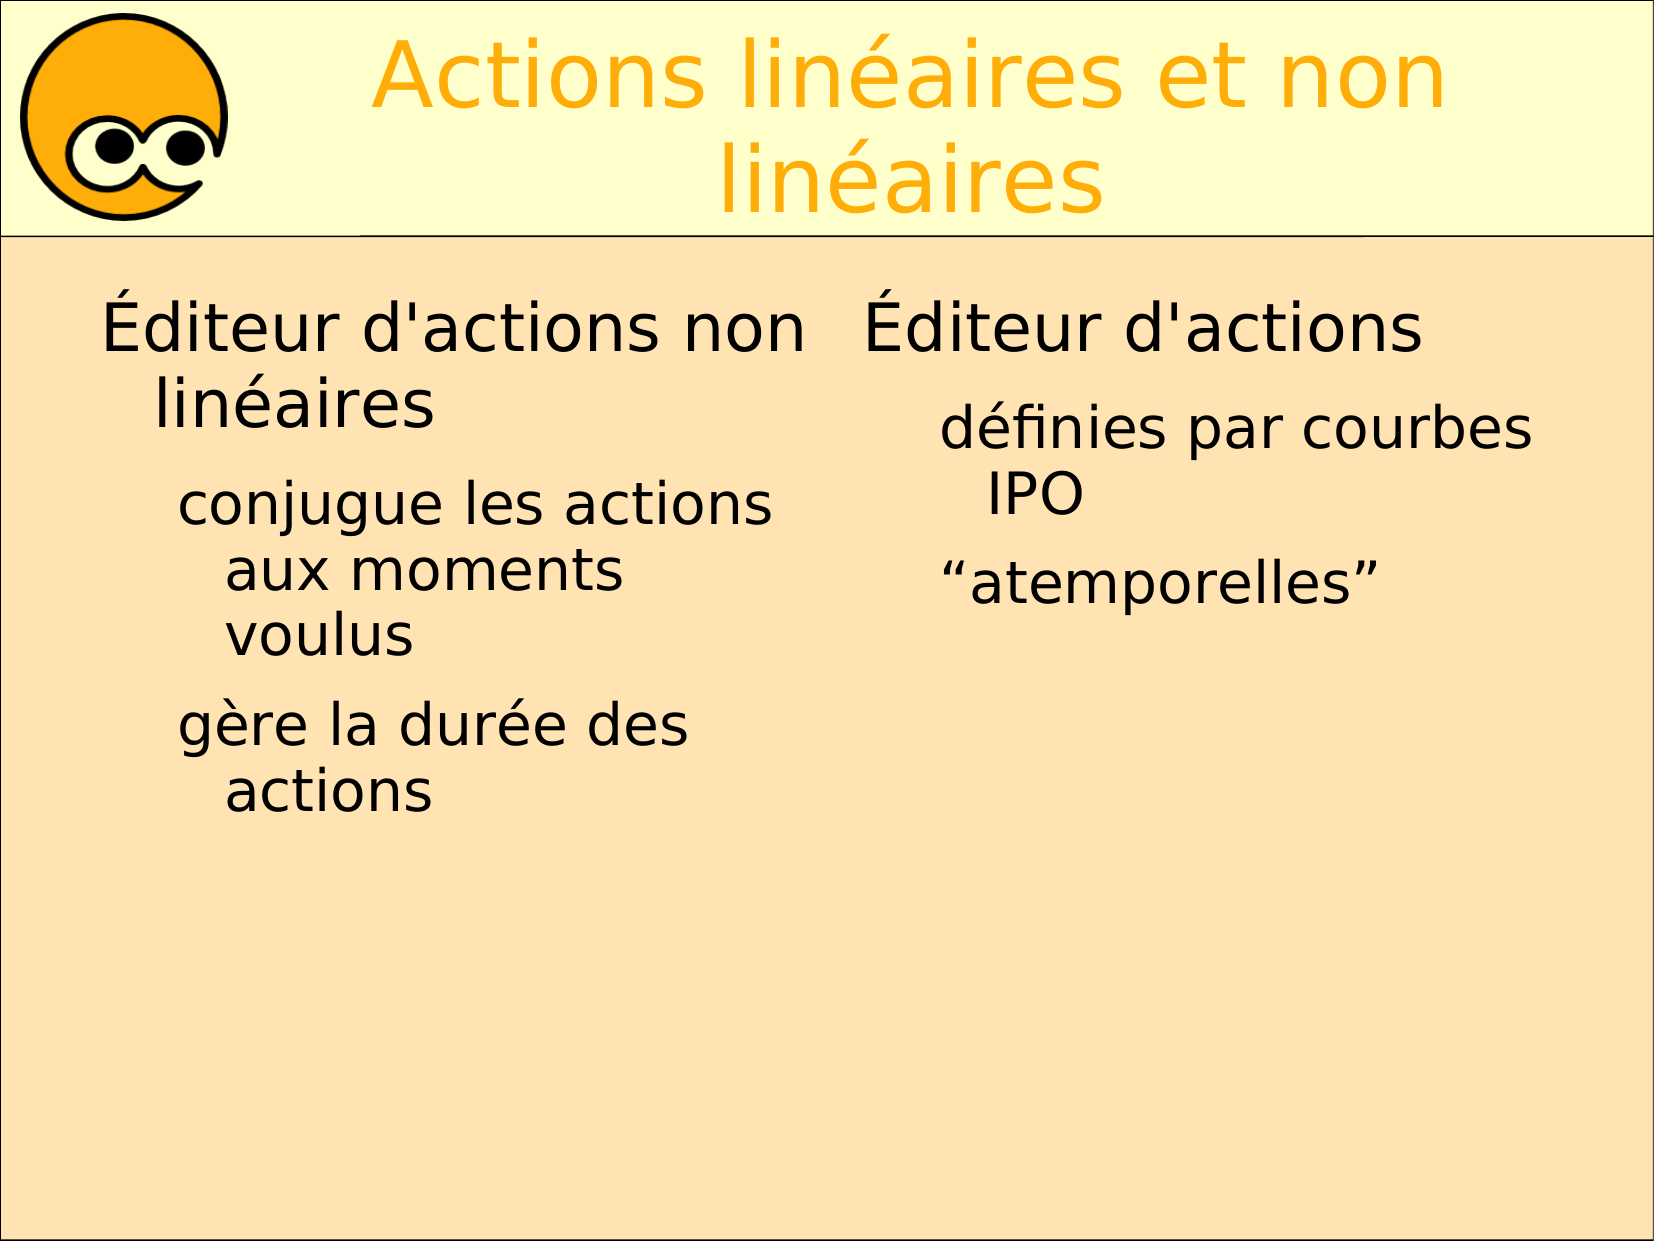

# Actions linéaires et non linéaires
Éditeur d'actions non linéaires
conjugue les actions aux moments voulus
gère la durée des actions
Éditeur d'actions
définies par courbes IPO
“atemporelles”